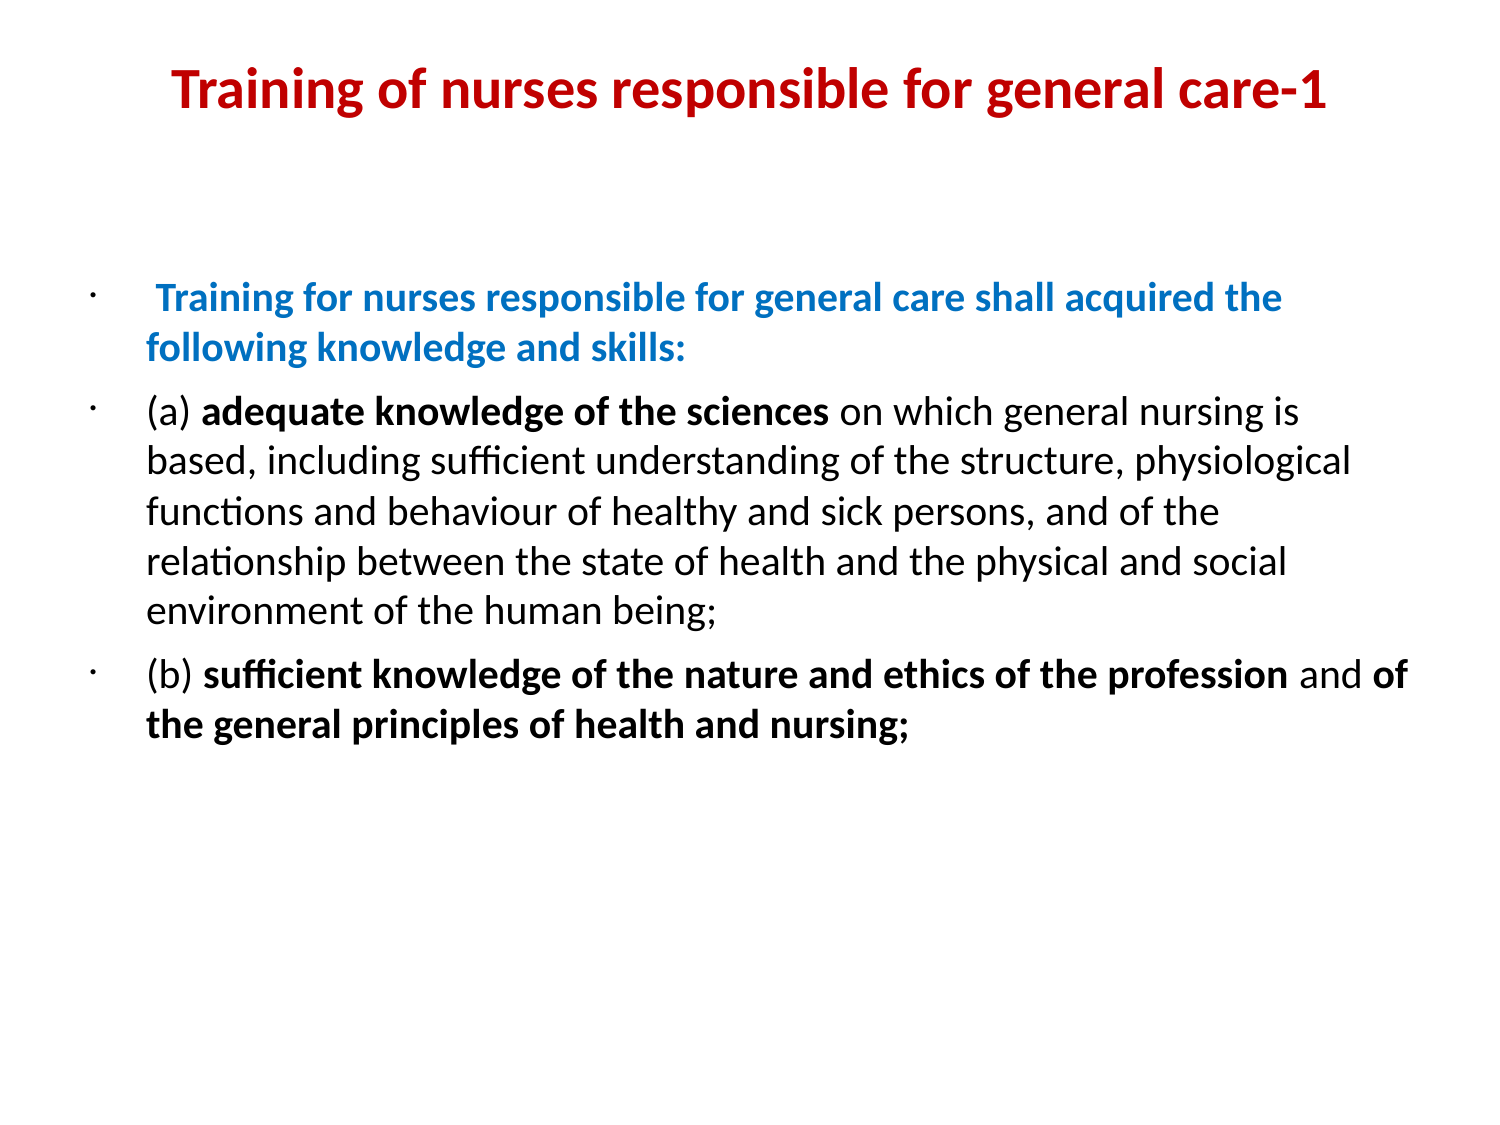

# Training of nurses responsible for general care-1
 Training for nurses responsible for general care shall acquired the following knowledge and skills:
(a) adequate knowledge of the sciences on which general nursing is based, including sufficient understanding of the structure, physiological functions and behaviour of healthy and sick persons, and of the relationship between the state of health and the physical and social environment of the human being;
(b) sufficient knowledge of the nature and ethics of the profession and of the general principles of health and nursing;